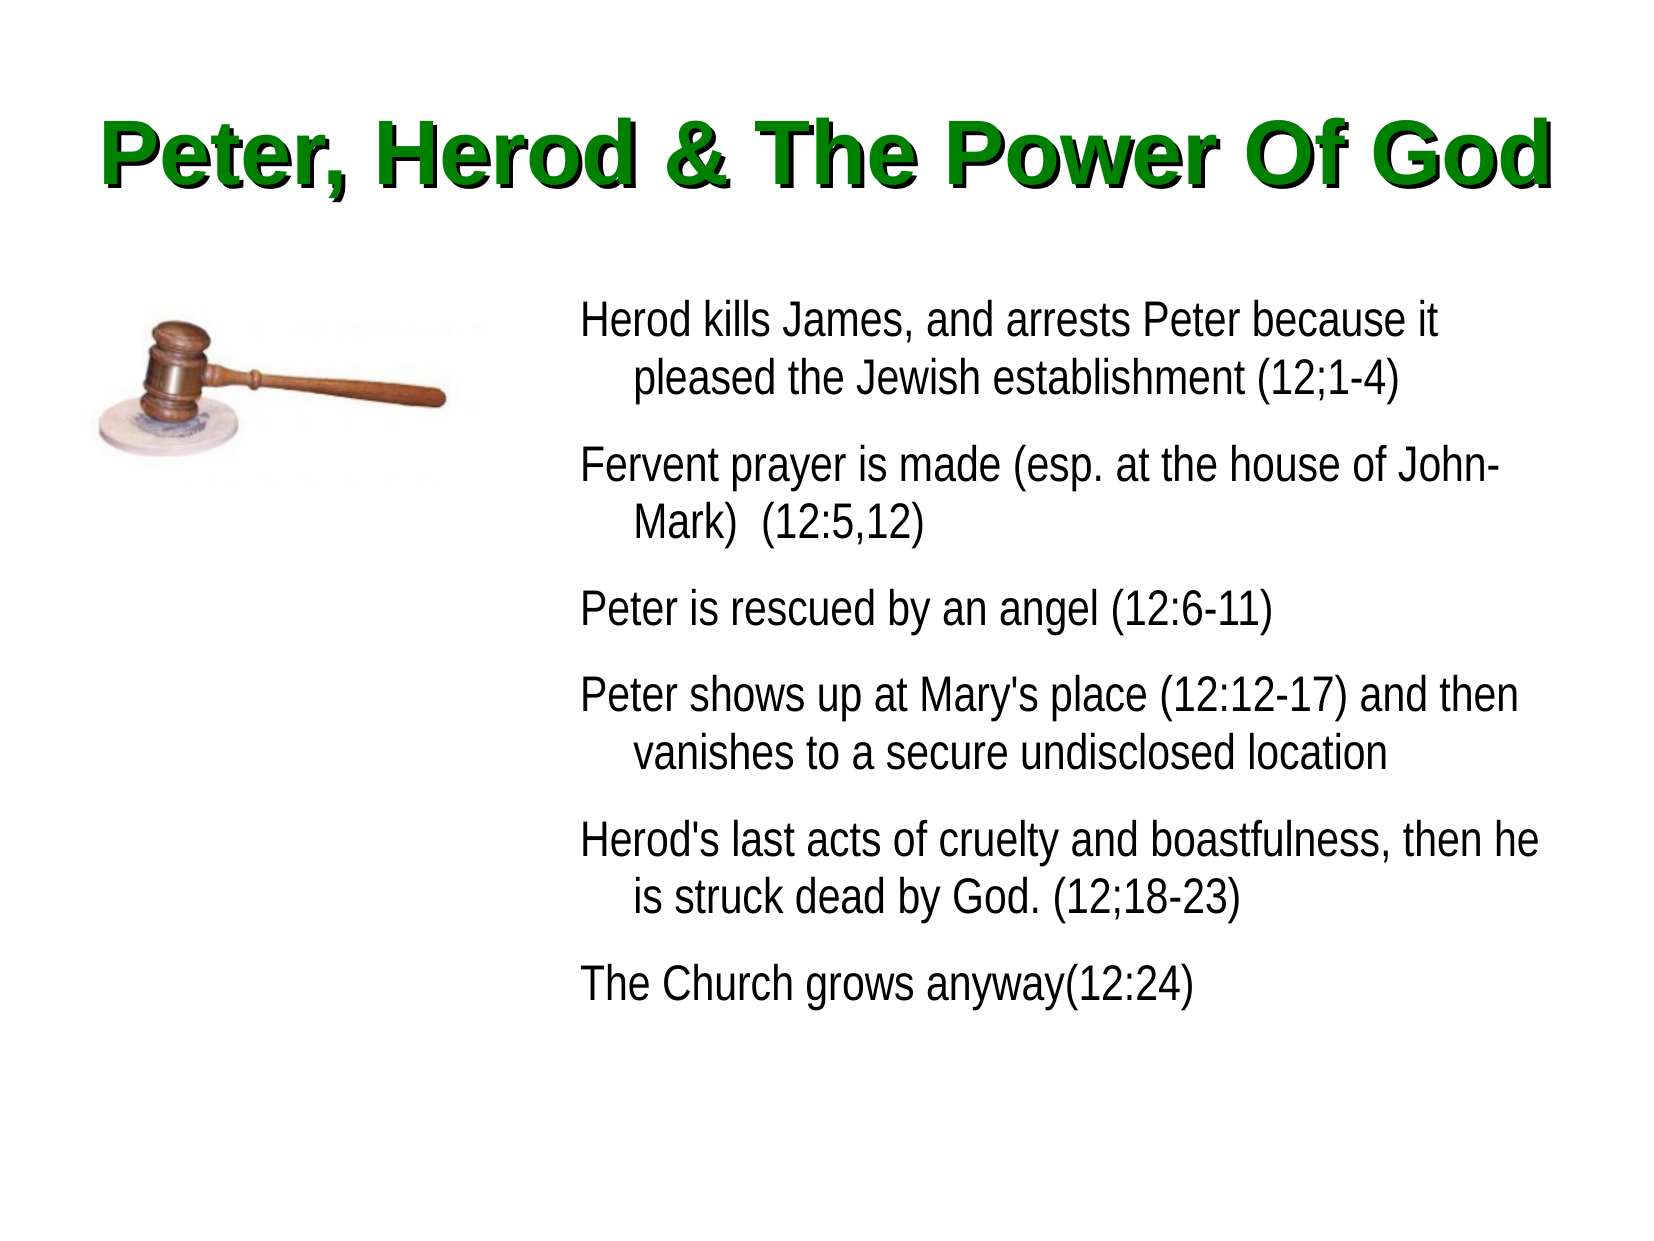

# Peter, Herod & The Power Of God
Herod kills James, and arrests Peter because it pleased the Jewish establishment (12;1-4)
Fervent prayer is made (esp. at the house of John-Mark) (12:5,12)
Peter is rescued by an angel (12:6-11)
Peter shows up at Mary's place (12:12-17) and then vanishes to a secure undisclosed location
Herod's last acts of cruelty and boastfulness, then he is struck dead by God. (12;18-23)
The Church grows anyway(12:24)